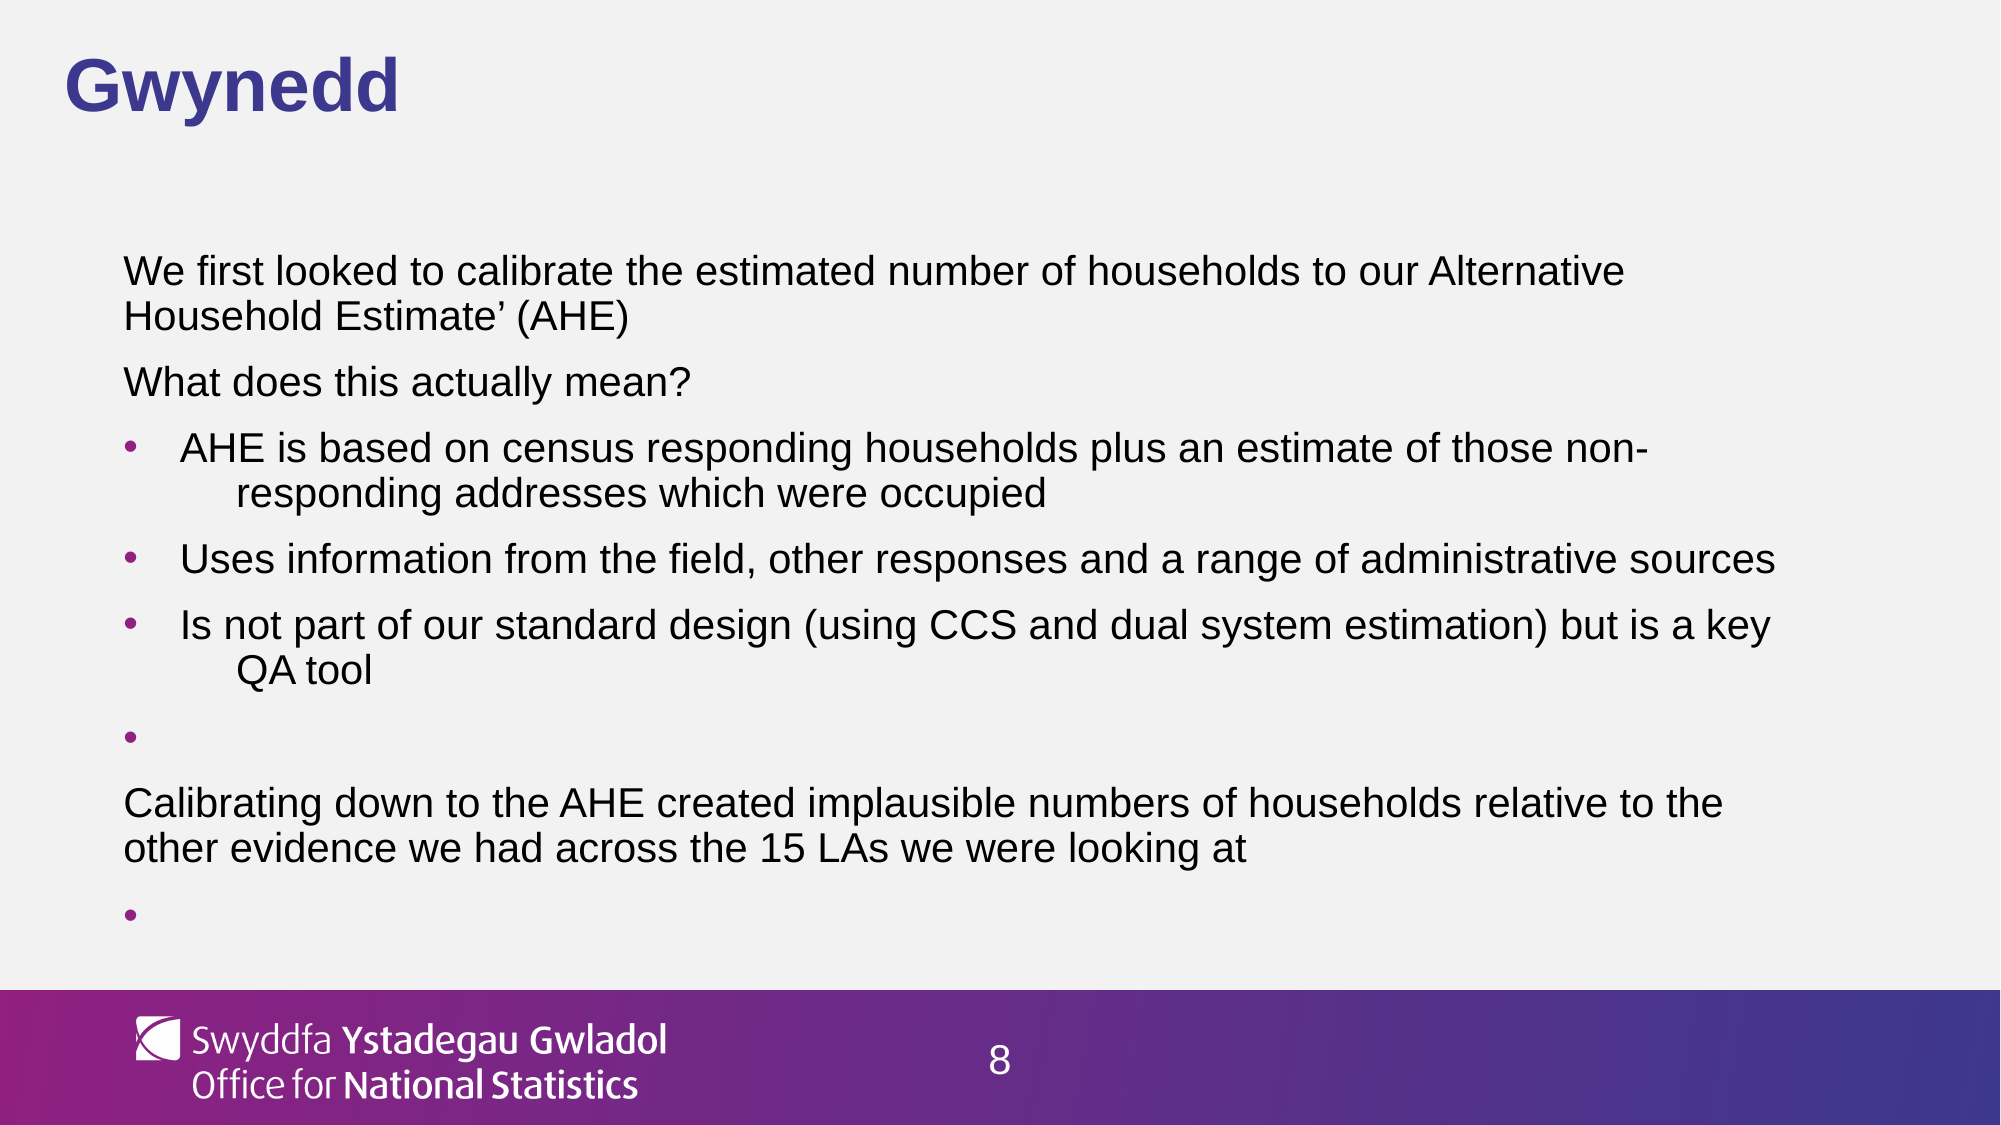

# Gwynedd
We first looked to calibrate the estimated number of households to our Alternative Household Estimate’ (AHE)
What does this actually mean?
AHE is based on census responding households plus an estimate of those non-responding addresses which were occupied
Uses information from the field, other responses and a range of administrative sources
Is not part of our standard design (using CCS and dual system estimation) but is a key QA tool
Calibrating down to the AHE created implausible numbers of households relative to the other evidence we had across the 15 LAs we were looking at